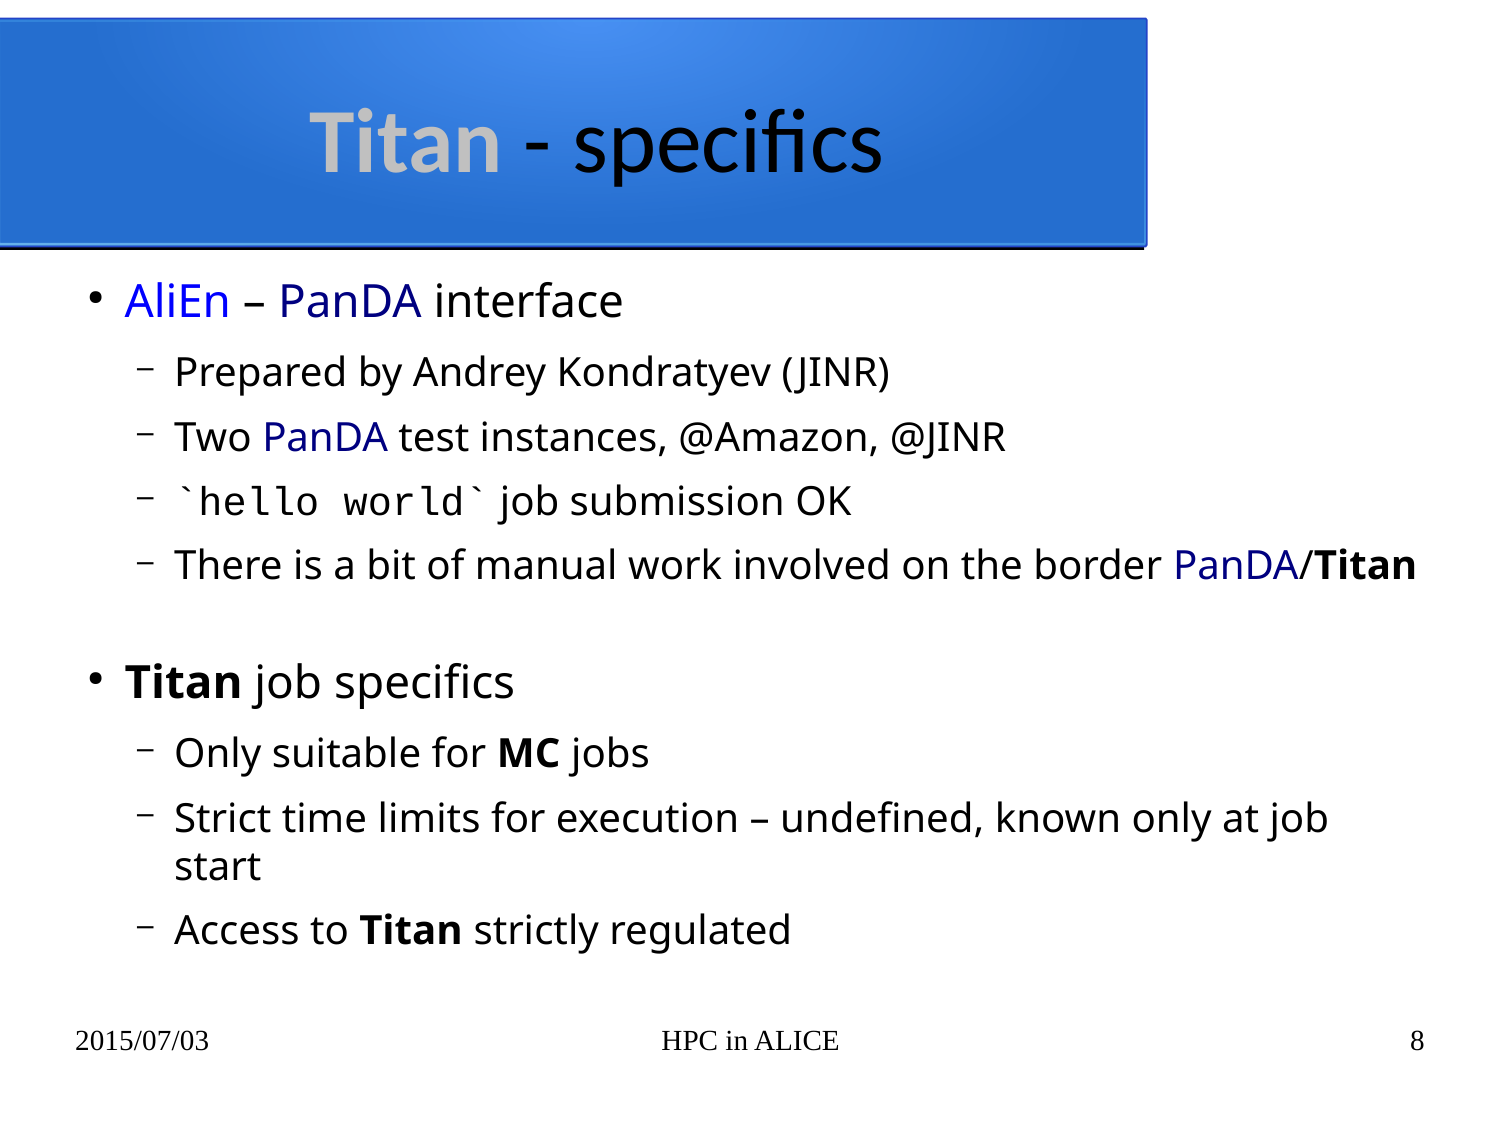

# Titan - specifics
AliEn – PanDA interface
Prepared by Andrey Kondratyev (JINR)
Two PanDA test instances, @Amazon, @JINR
`hello world` job submission OK
There is a bit of manual work involved on the border PanDA/Titan
Titan job specifics
Only suitable for MC jobs
Strict time limits for execution – undefined, known only at job start
Access to Titan strictly regulated
2015/07/03
HPC in ALICE
8